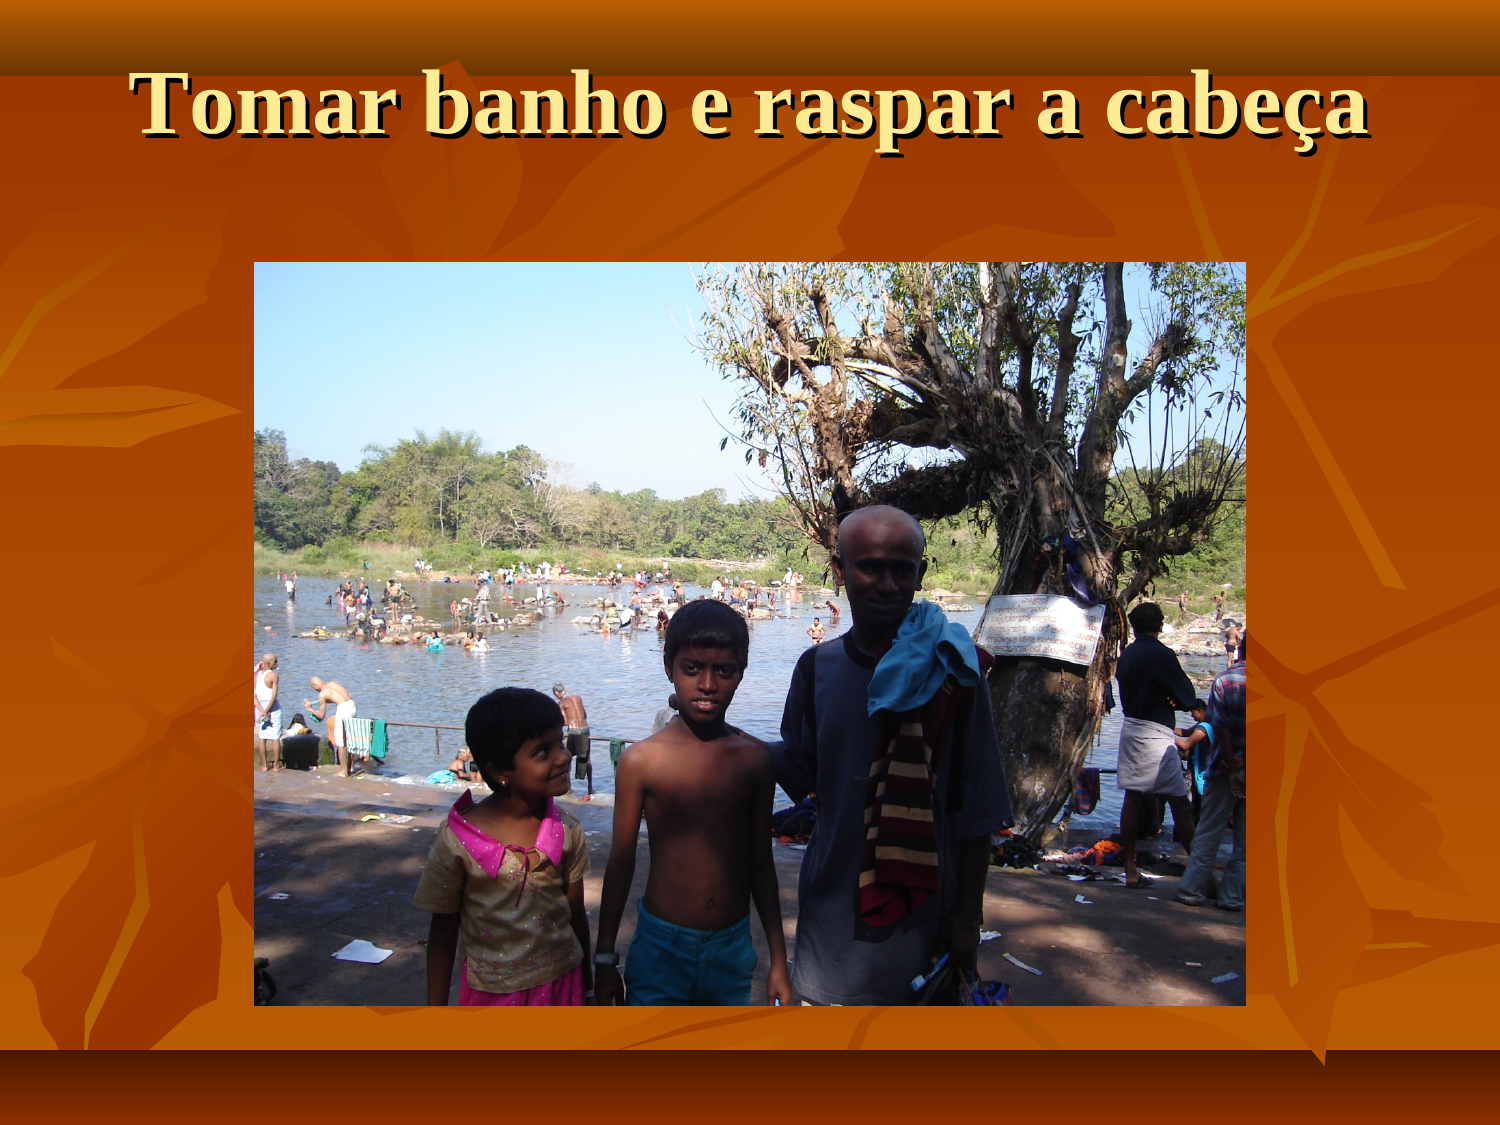

# Tomar banho e raspar a cabeça